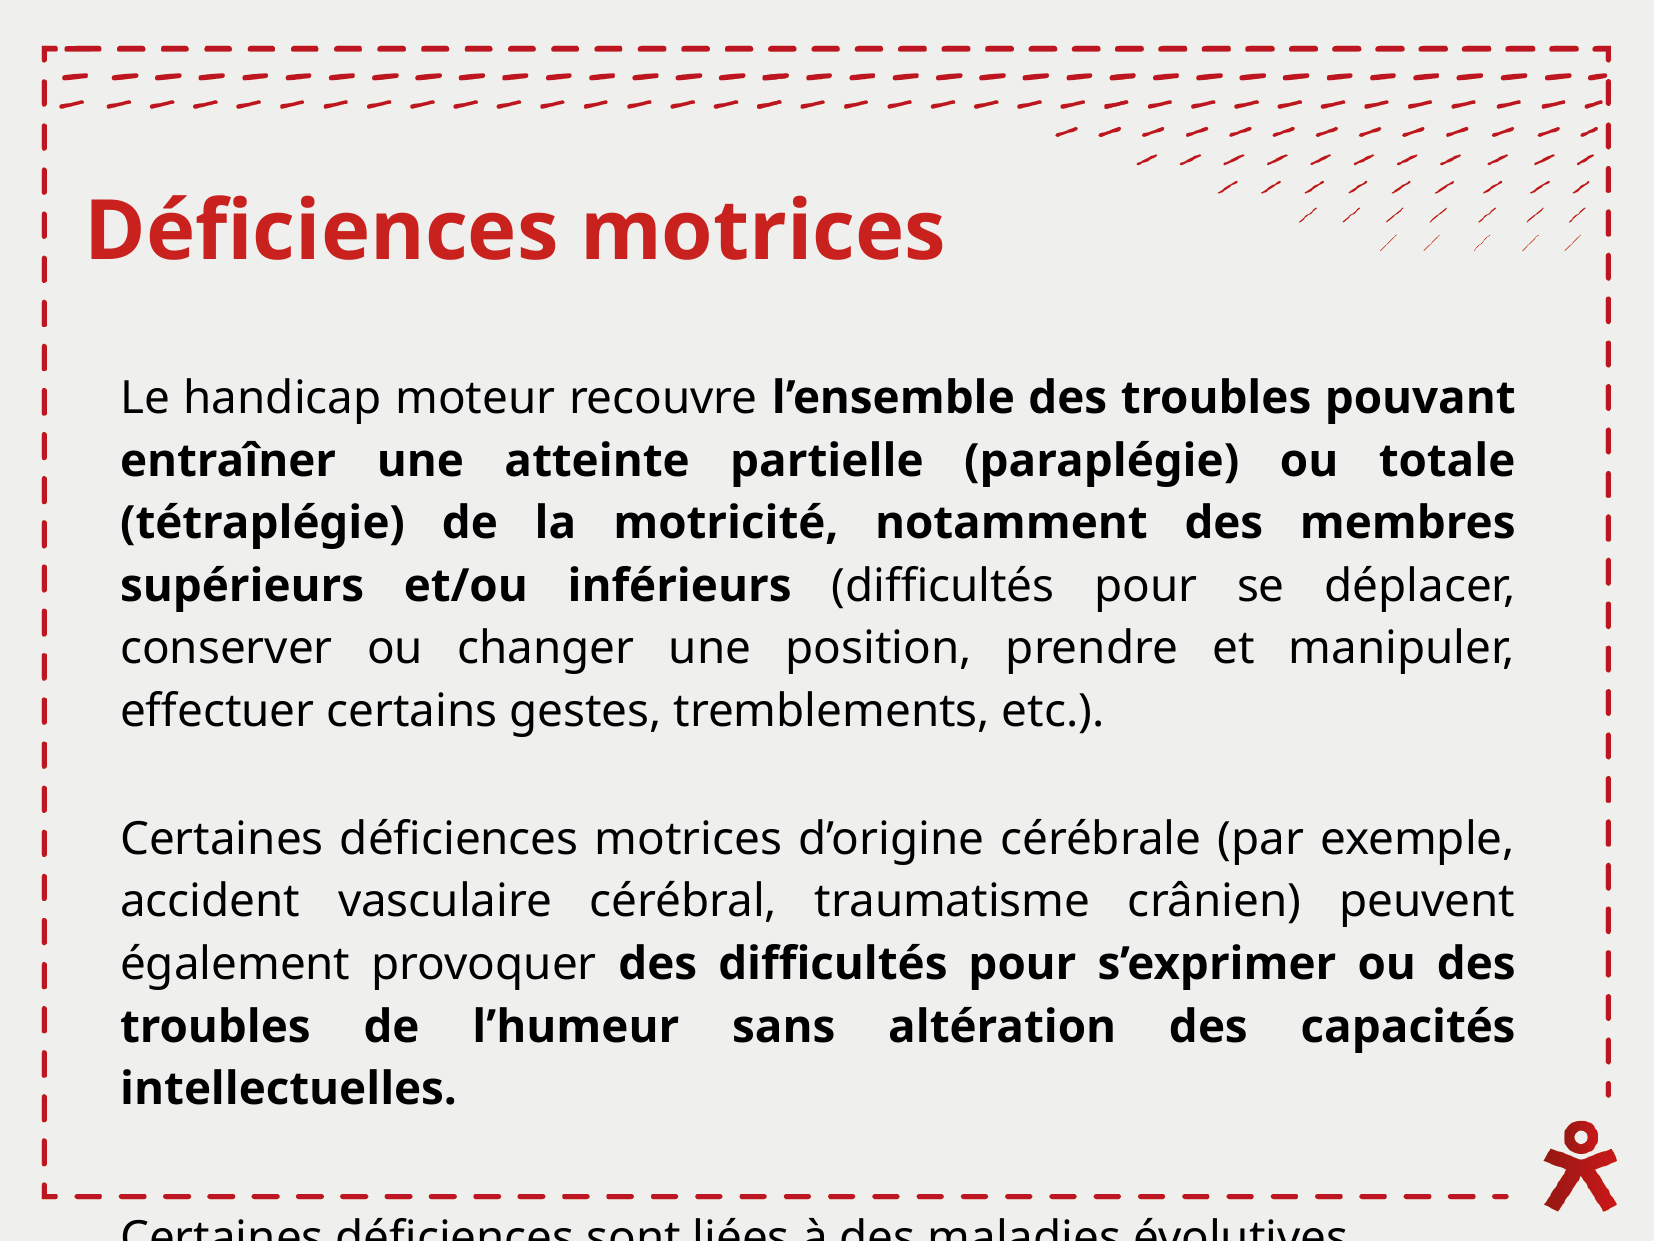

Déficiences motrices
Le handicap moteur recouvre l’ensemble des troubles pouvant entraîner une atteinte partielle (paraplégie) ou totale (tétraplégie) de la motricité, notamment des membres supérieurs et/ou inférieurs (difficultés pour se déplacer, conserver ou changer une position, prendre et manipuler, effectuer certains gestes, tremblements, etc.).
Certaines déficiences motrices d’origine cérébrale (par exemple, accident vasculaire cérébral, traumatisme crânien) peuvent également provoquer des difficultés pour s’exprimer ou des troubles de l’humeur sans altération des capacités intellectuelles.
Certaines déficiences sont liées à des maladies évolutives.